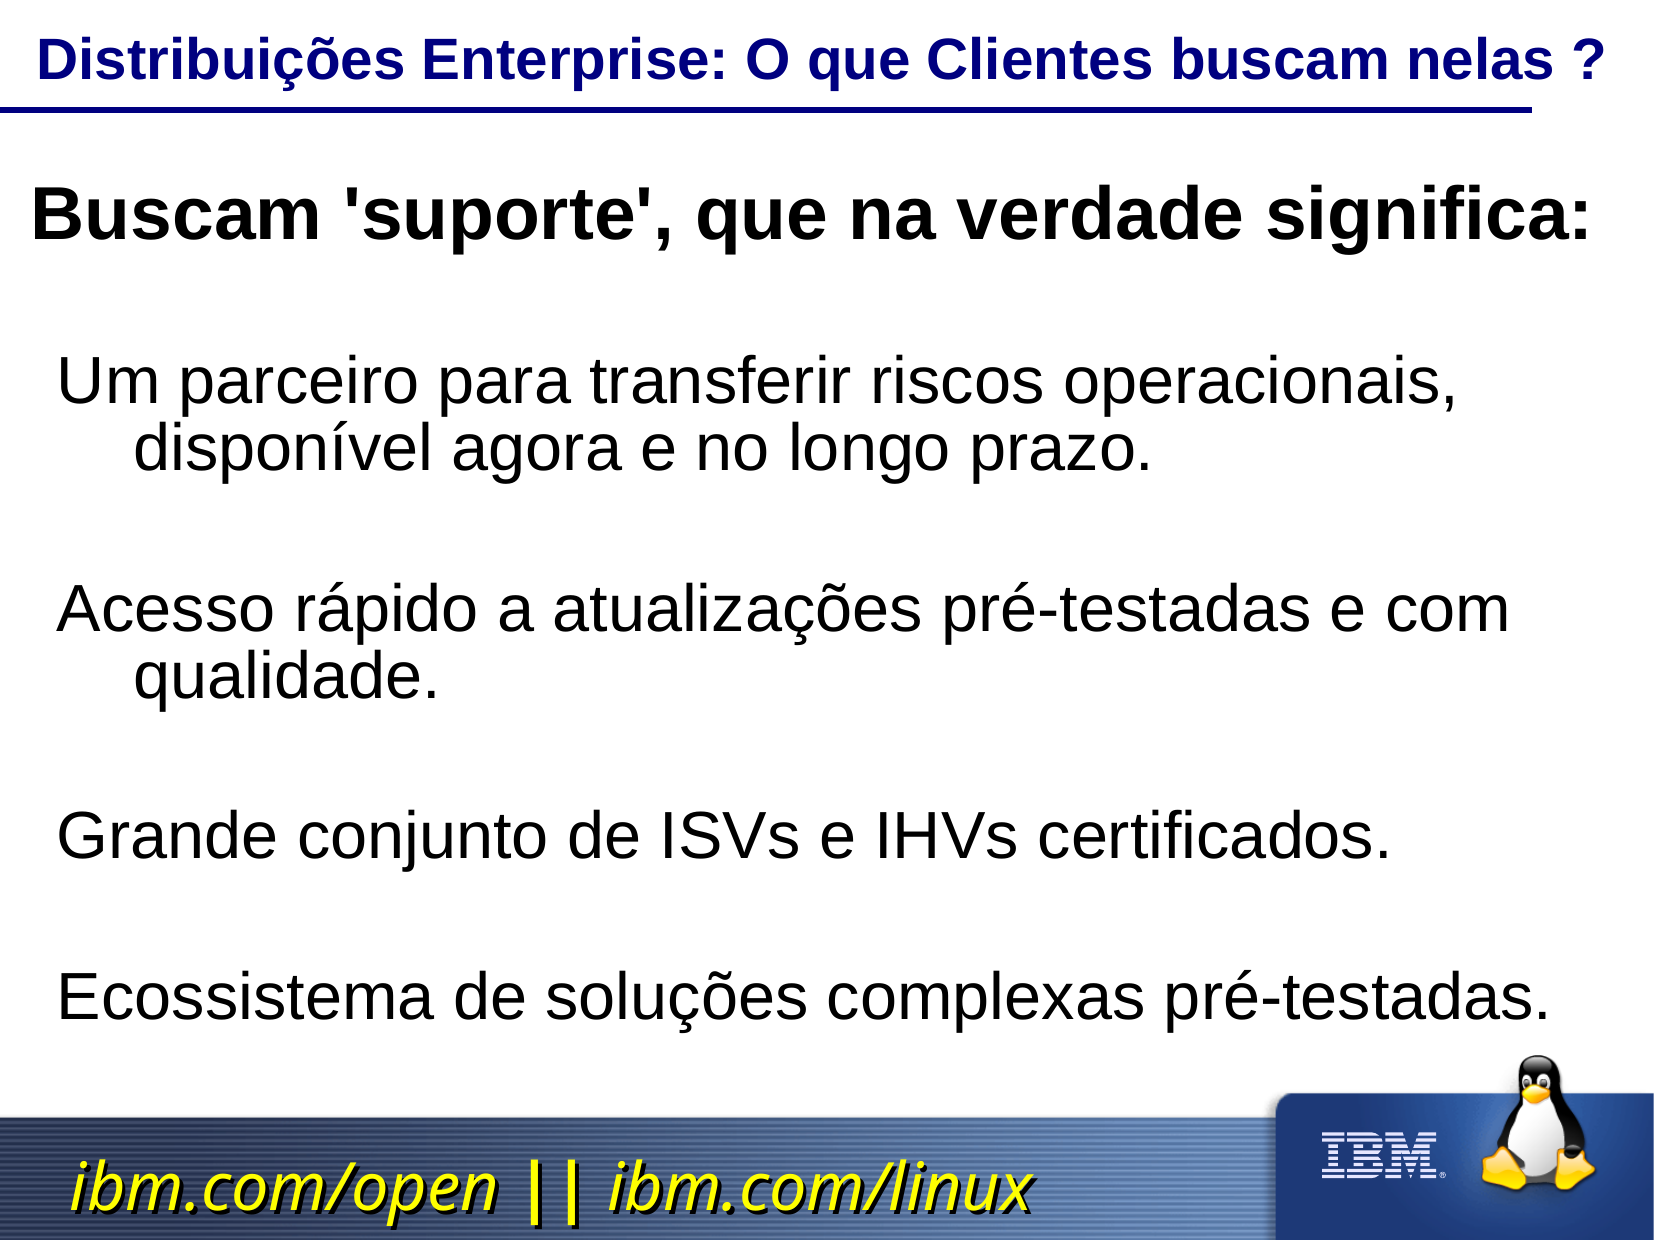

Distribuições Enterprise: O que Clientes buscam nelas ?
Buscam 'suporte', que na verdade significa:
# Um parceiro para transferir riscos operacionais, disponível agora e no longo prazo.
Acesso rápido a atualizações pré-testadas e com qualidade.
Grande conjunto de ISVs e IHVs certificados.
Ecossistema de soluções complexas pré-testadas.